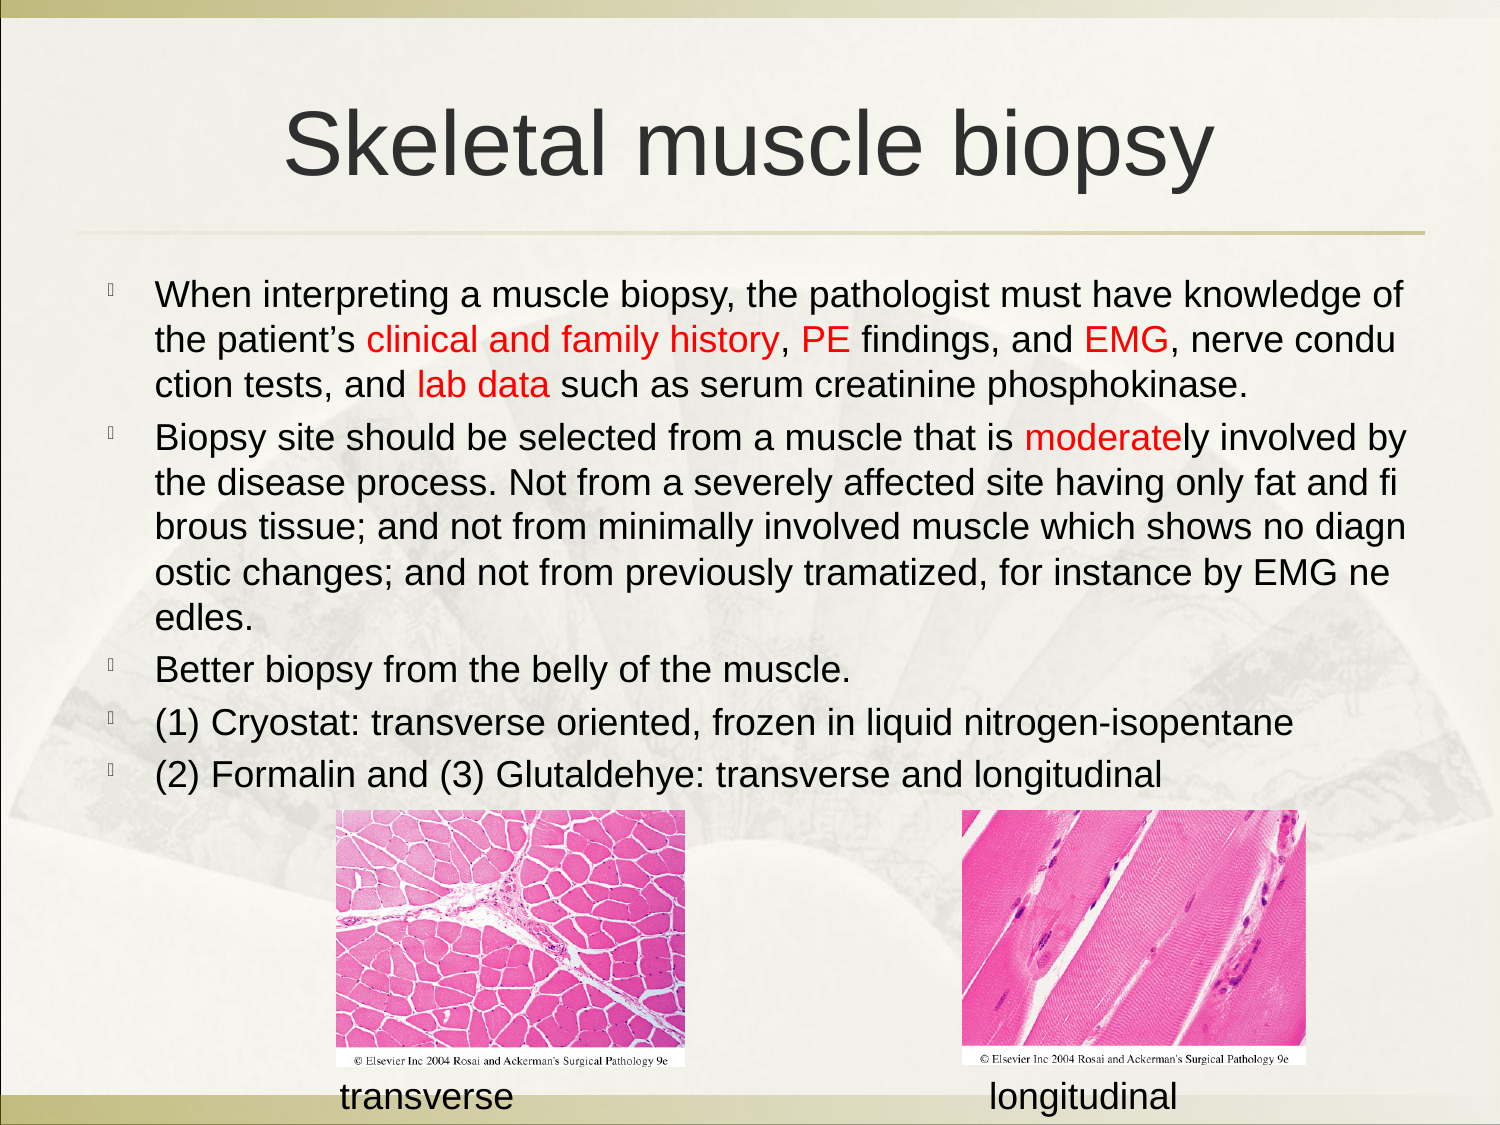

# Skeletal muscle biopsy
When interpreting a muscle biopsy, the pathologist must have knowledge of the patient’s clinical and family history, PE findings, and EMG, nerve conduction tests, and lab data such as serum creatinine phosphokinase.
Biopsy site should be selected from a muscle that is moderately involved by the disease process. Not from a severely affected site having only fat and fibrous tissue; and not from minimally involved muscle which shows no diagnostic changes; and not from previously tramatized, for instance by EMG needles.
Better biopsy from the belly of the muscle.
(1) Cryostat: transverse oriented, frozen in liquid nitrogen-isopentane
(2) Formalin and (3) Glutaldehye: transverse and longitudinal
transverse
longitudinal